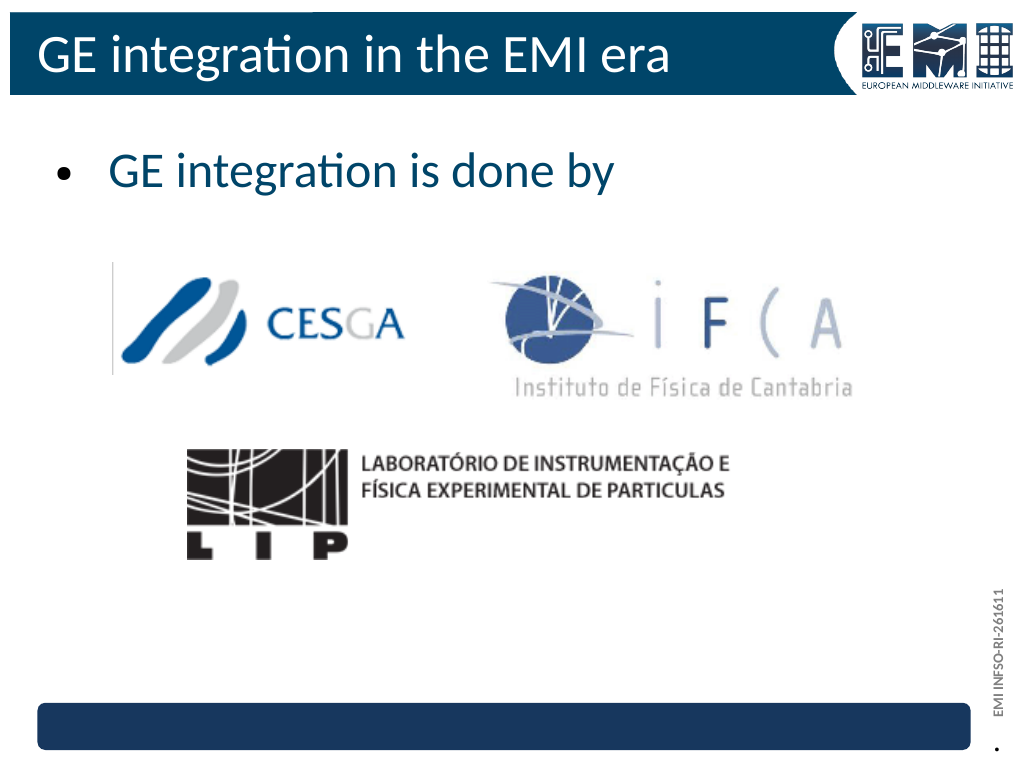

# GE integration in the EMI era
GE integration is done by